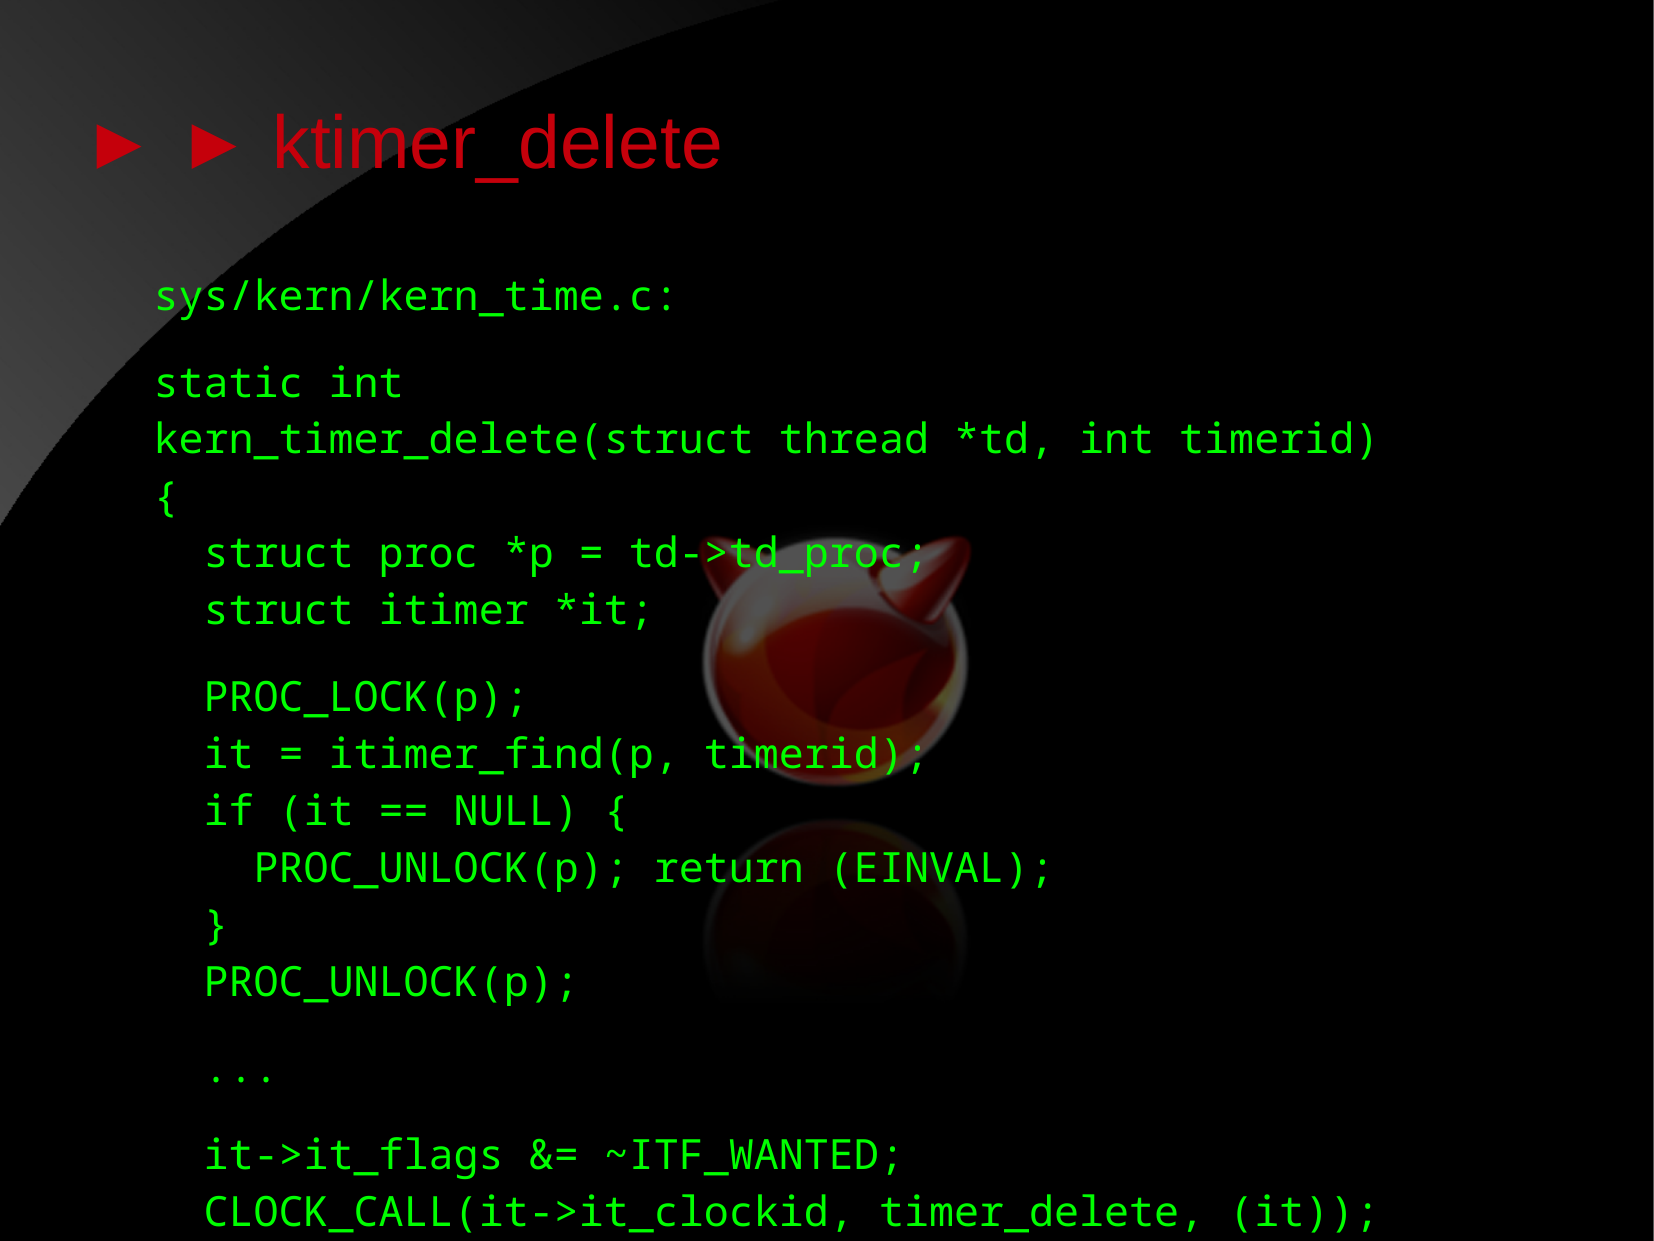

# ► ► ktimer_delete
sys/kern/kern_time.c:
static int
kern_timer_delete(struct thread *td, int timerid)
{
 struct proc *p = td->td_proc;
 struct itimer *it;
 PROC_LOCK(p);
 it = itimer_find(p, timerid);
 if (it == NULL) {
 PROC_UNLOCK(p); return (EINVAL);
 }
 PROC_UNLOCK(p);
 ...
 it->it_flags &= ~ITF_WANTED;
 CLOCK_CALL(it->it_clockid, timer_delete, (it));
 ...
 return (0);
}